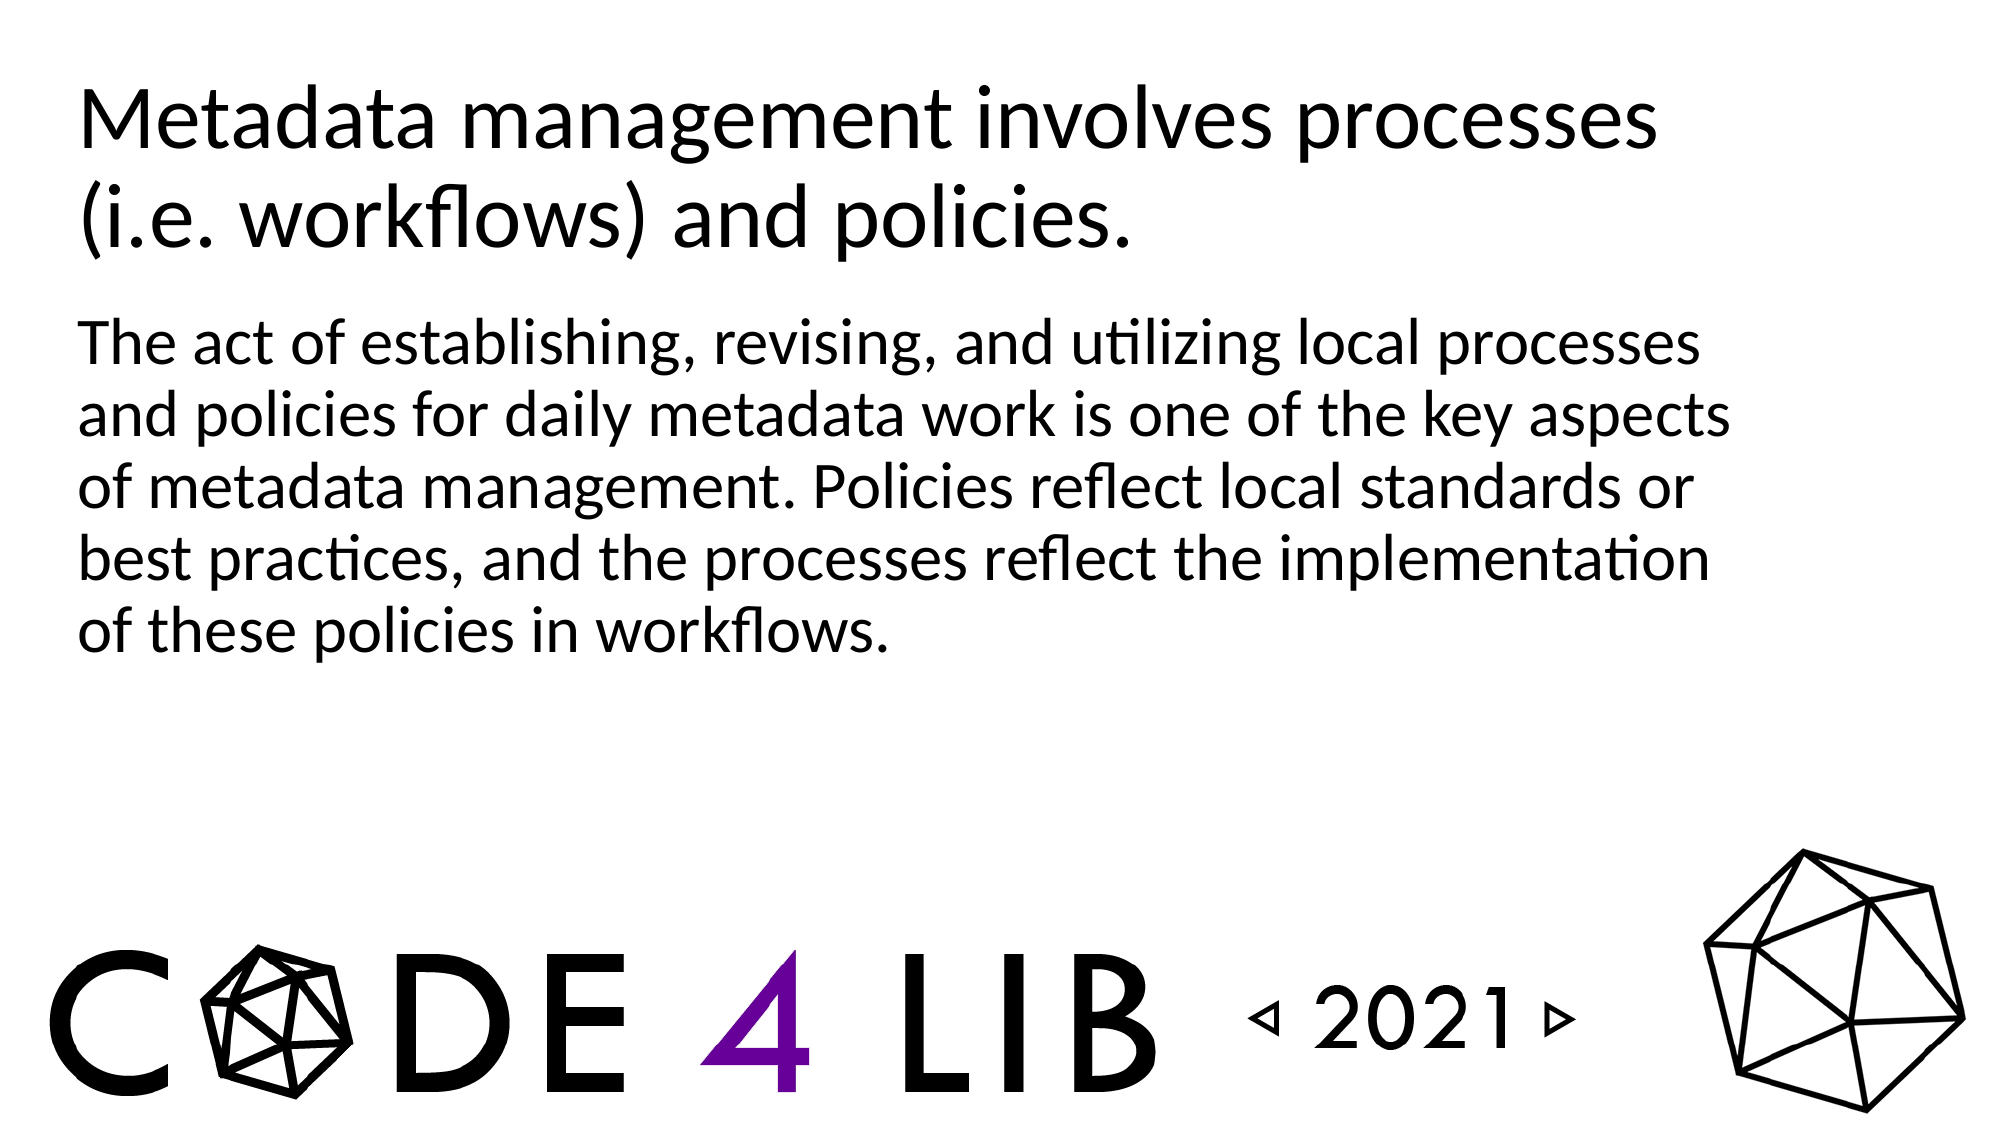

# Metadata management involves processes (i.e. workflows) and policies.
The act of establishing, revising, and utilizing local processes and policies for daily metadata work is one of the key aspects of metadata management. Policies reflect local standards or best practices, and the processes reflect the implementation of these policies in workflows.